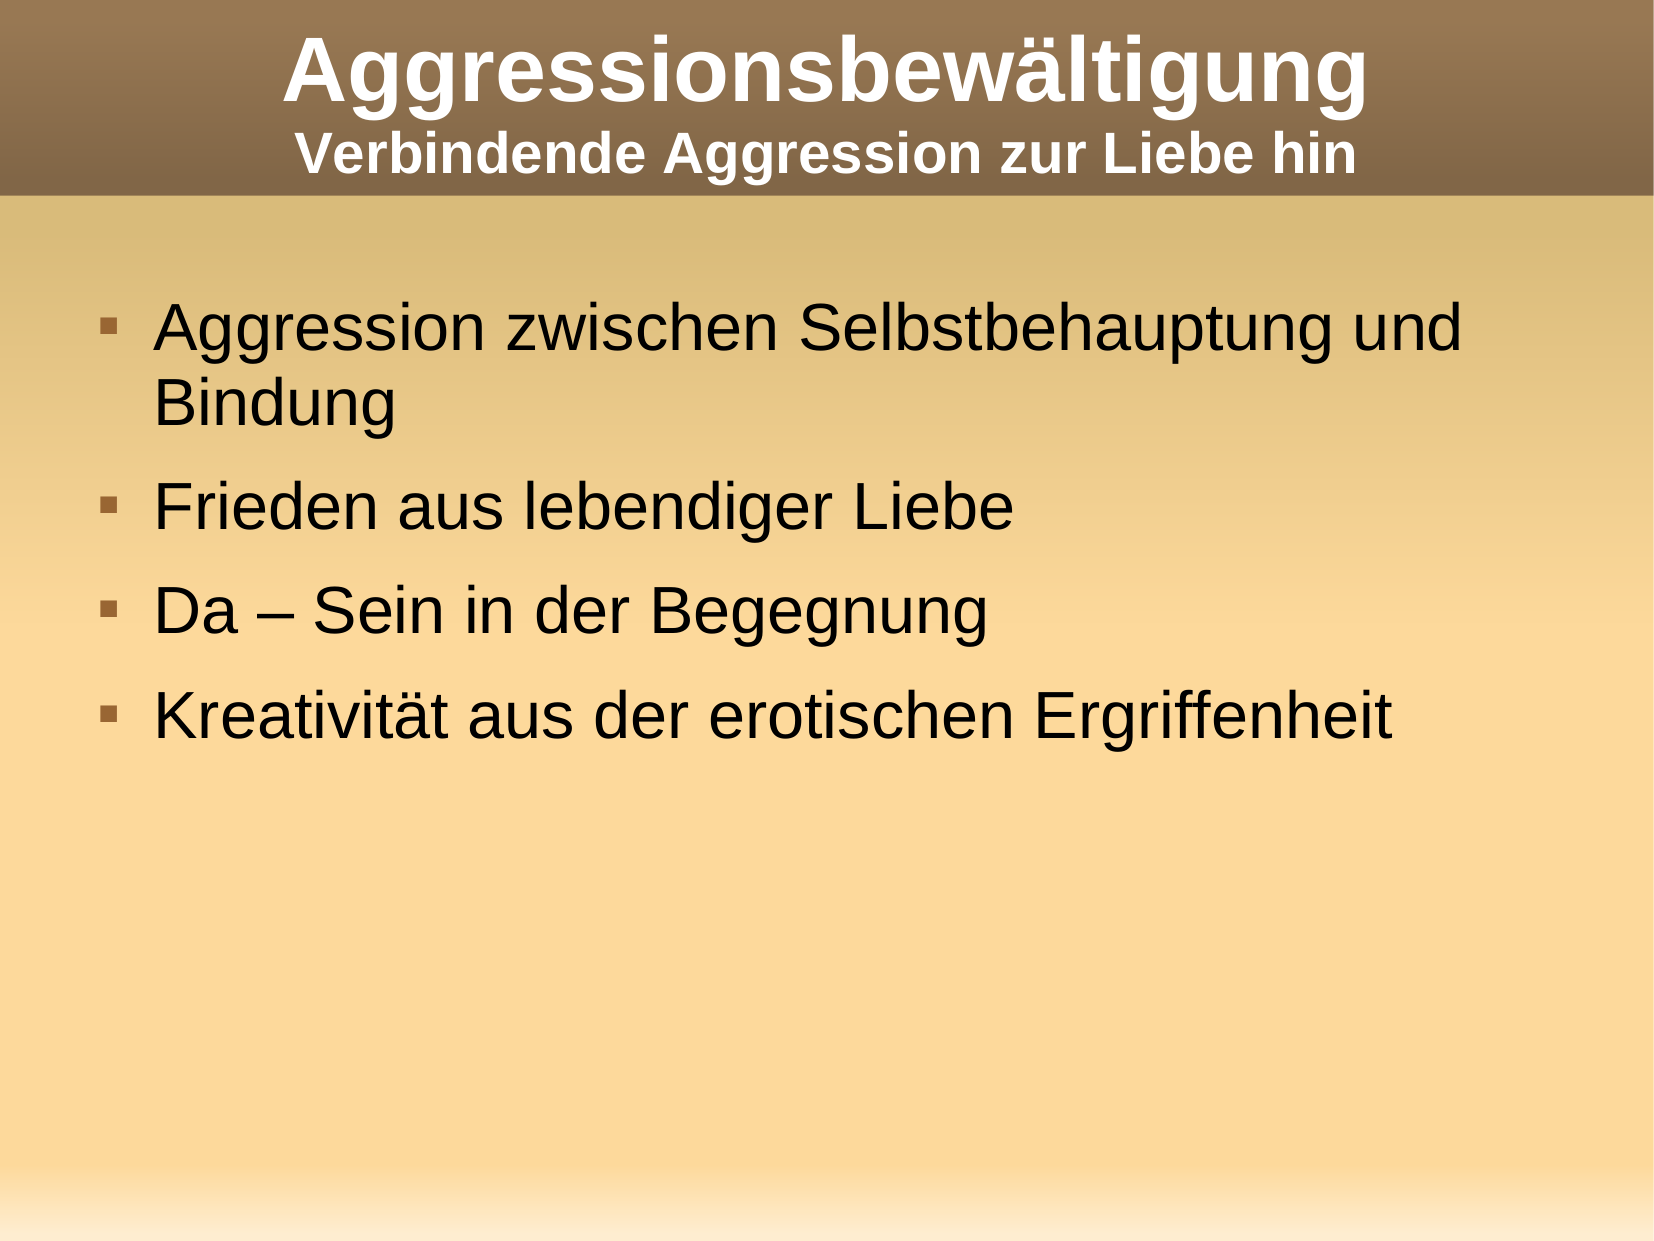

# Aggressionsbewältigung Verbindende Aggression zur Liebe hin
Aggression zwischen Selbstbehauptung und Bindung
Frieden aus lebendiger Liebe
Da – Sein in der Begegnung
Kreativität aus der erotischen Ergriffenheit